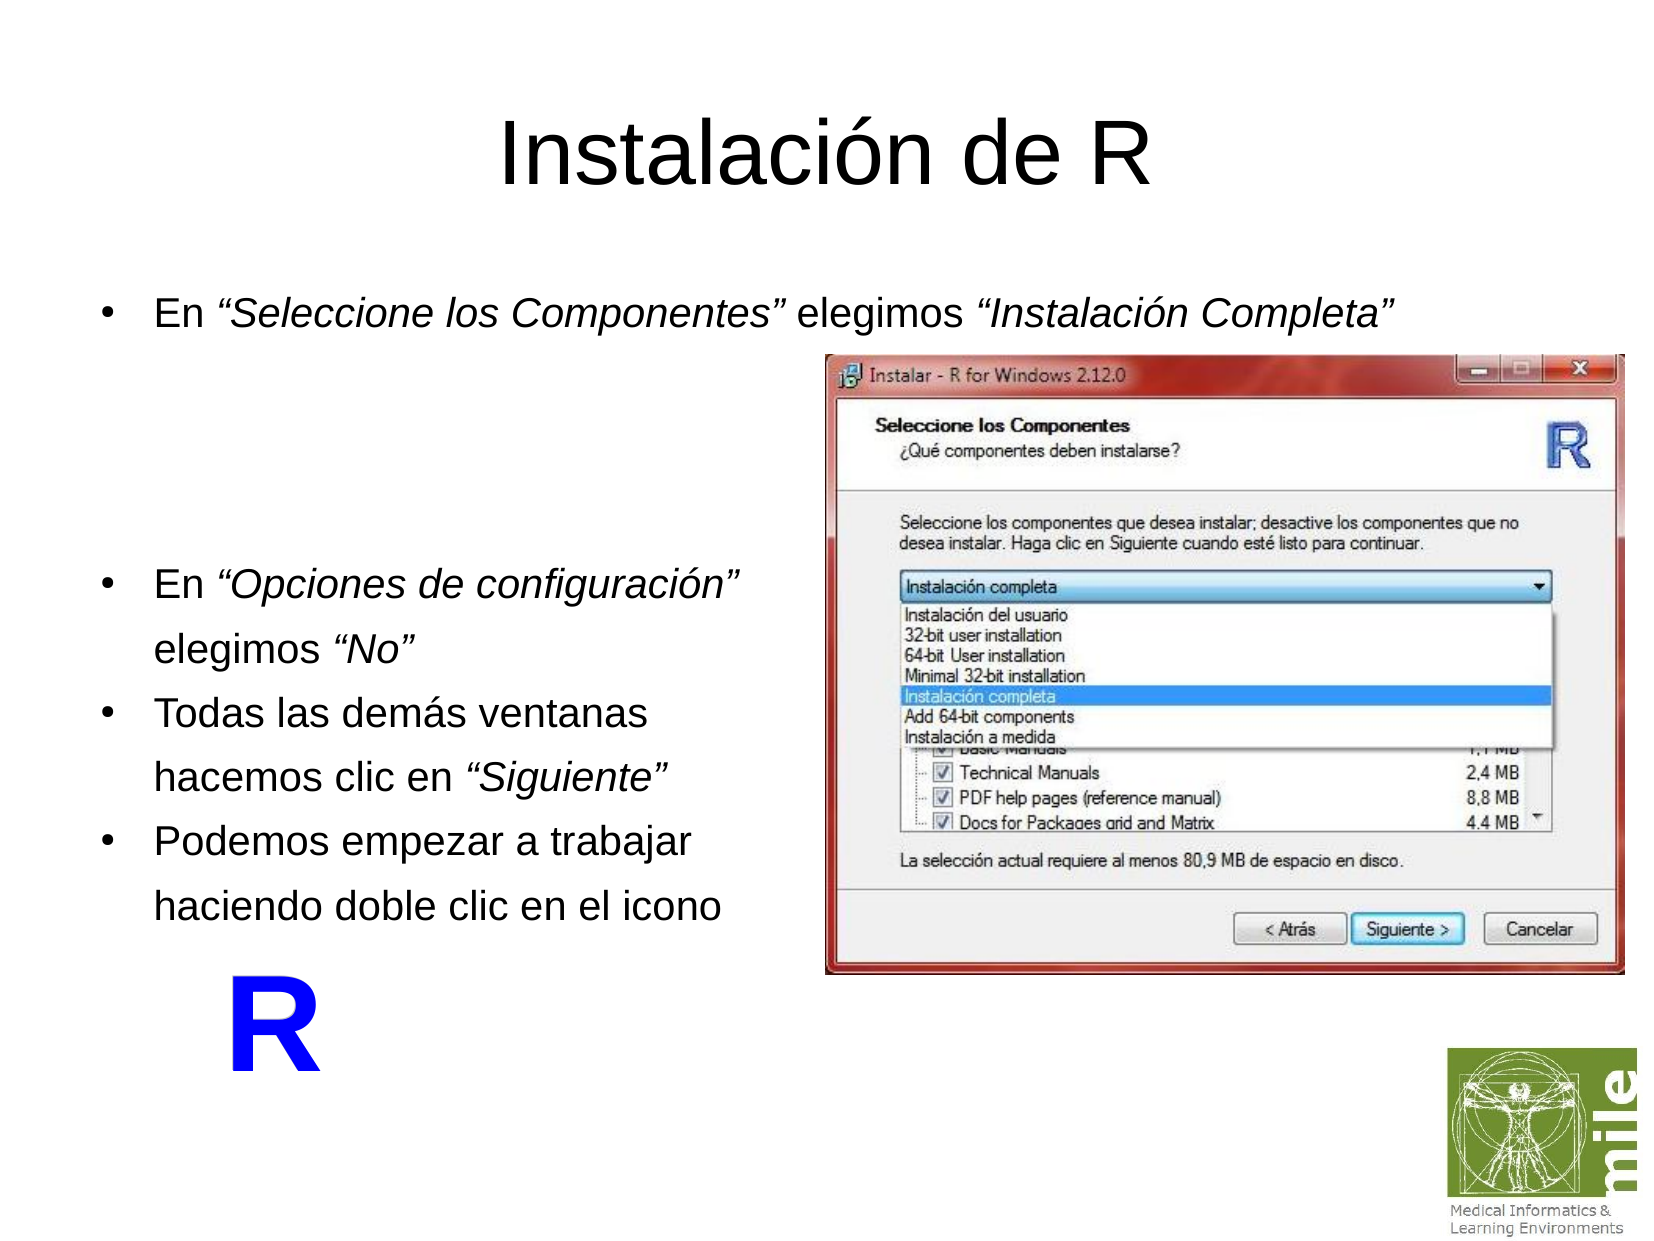

# Instalación de R
En “Seleccione los Componentes” elegimos “Instalación Completa”
En “Opciones de configuración”
elegimos “No”
Todas las demás ventanas
hacemos clic en “Siguiente”
Podemos empezar a trabajar
haciendo doble clic en el icono
R